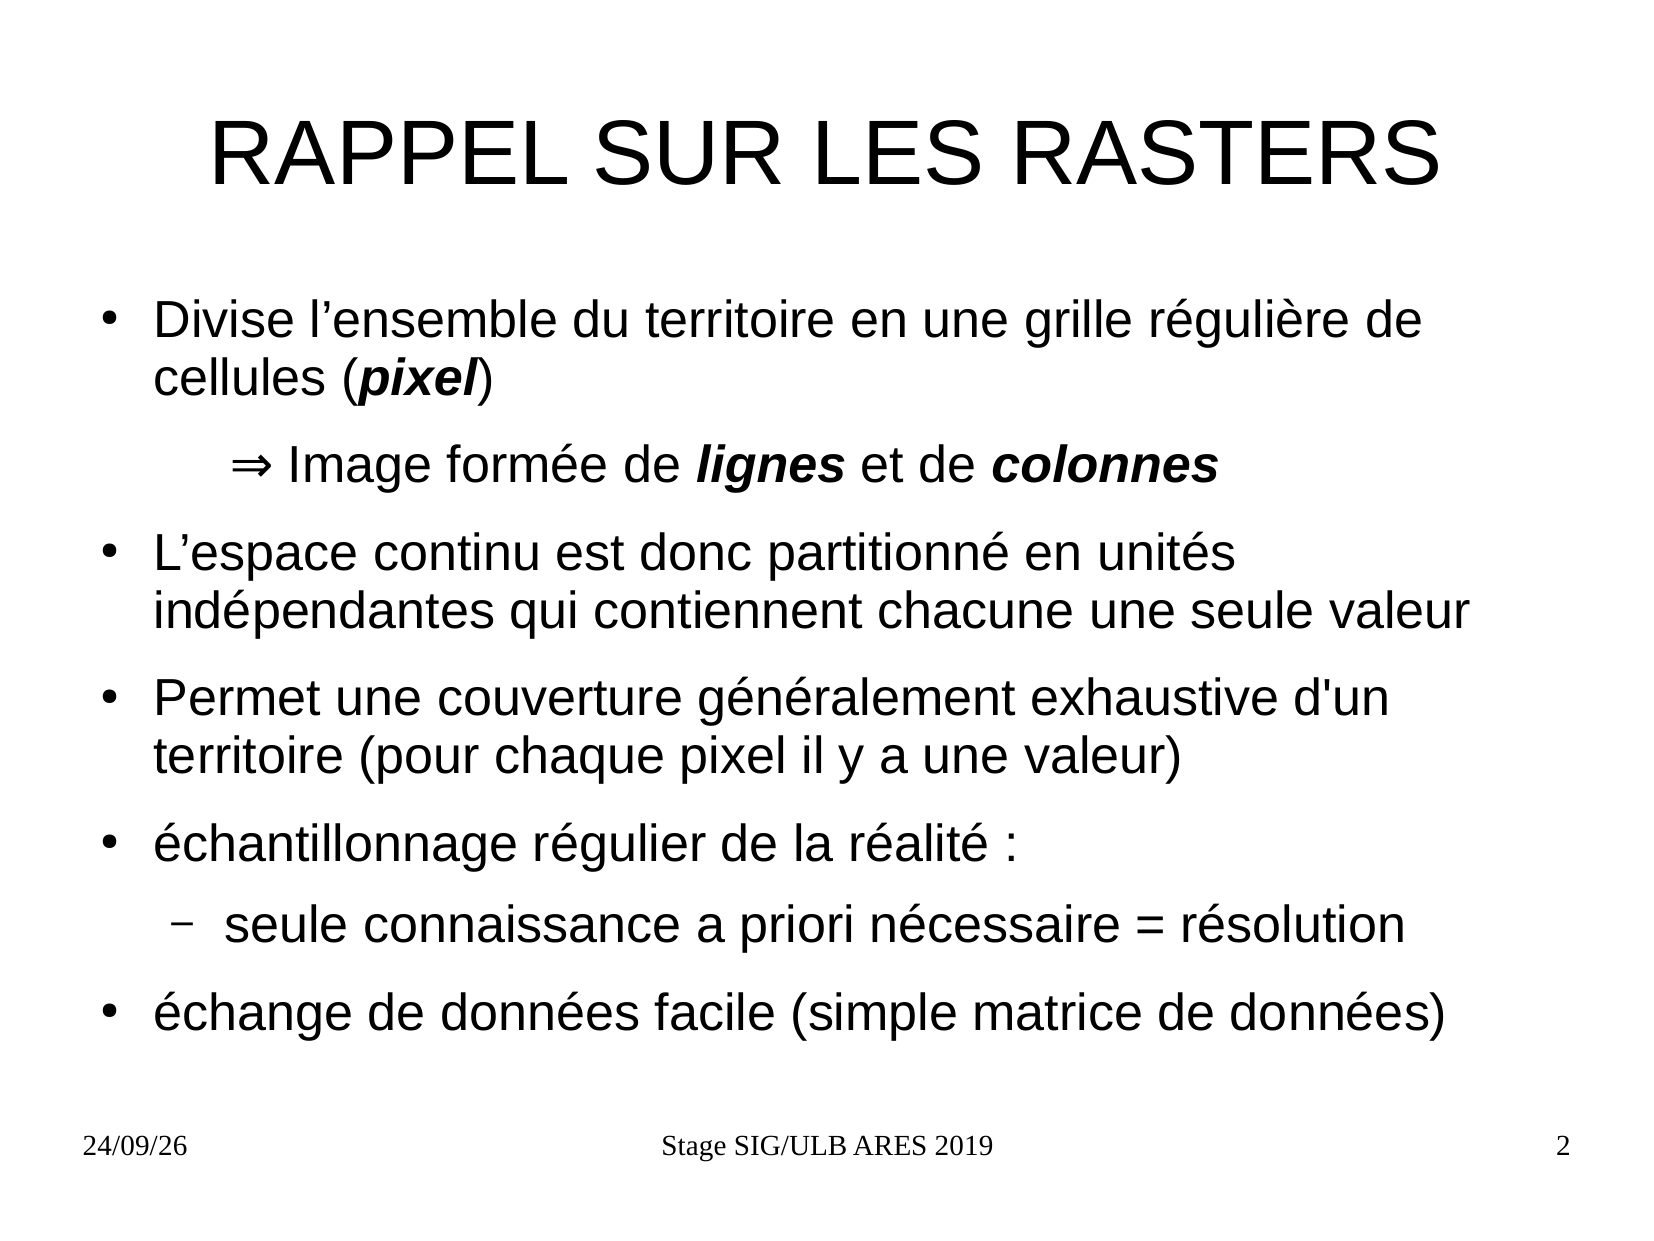

# RAPPEL SUR LES RASTERS
Divise l’ensemble du territoire en une grille régulière de cellules (pixel)
⇒ Image formée de lignes et de colonnes
L’espace continu est donc partitionné en unités indépendantes qui contiennent chacune une seule valeur
Permet une couverture généralement exhaustive d'un territoire (pour chaque pixel il y a une valeur)
échantillonnage régulier de la réalité :
seule connaissance a priori nécessaire = résolution
échange de données facile (simple matrice de données)
Stage SIG/ULB ARES 2019
2